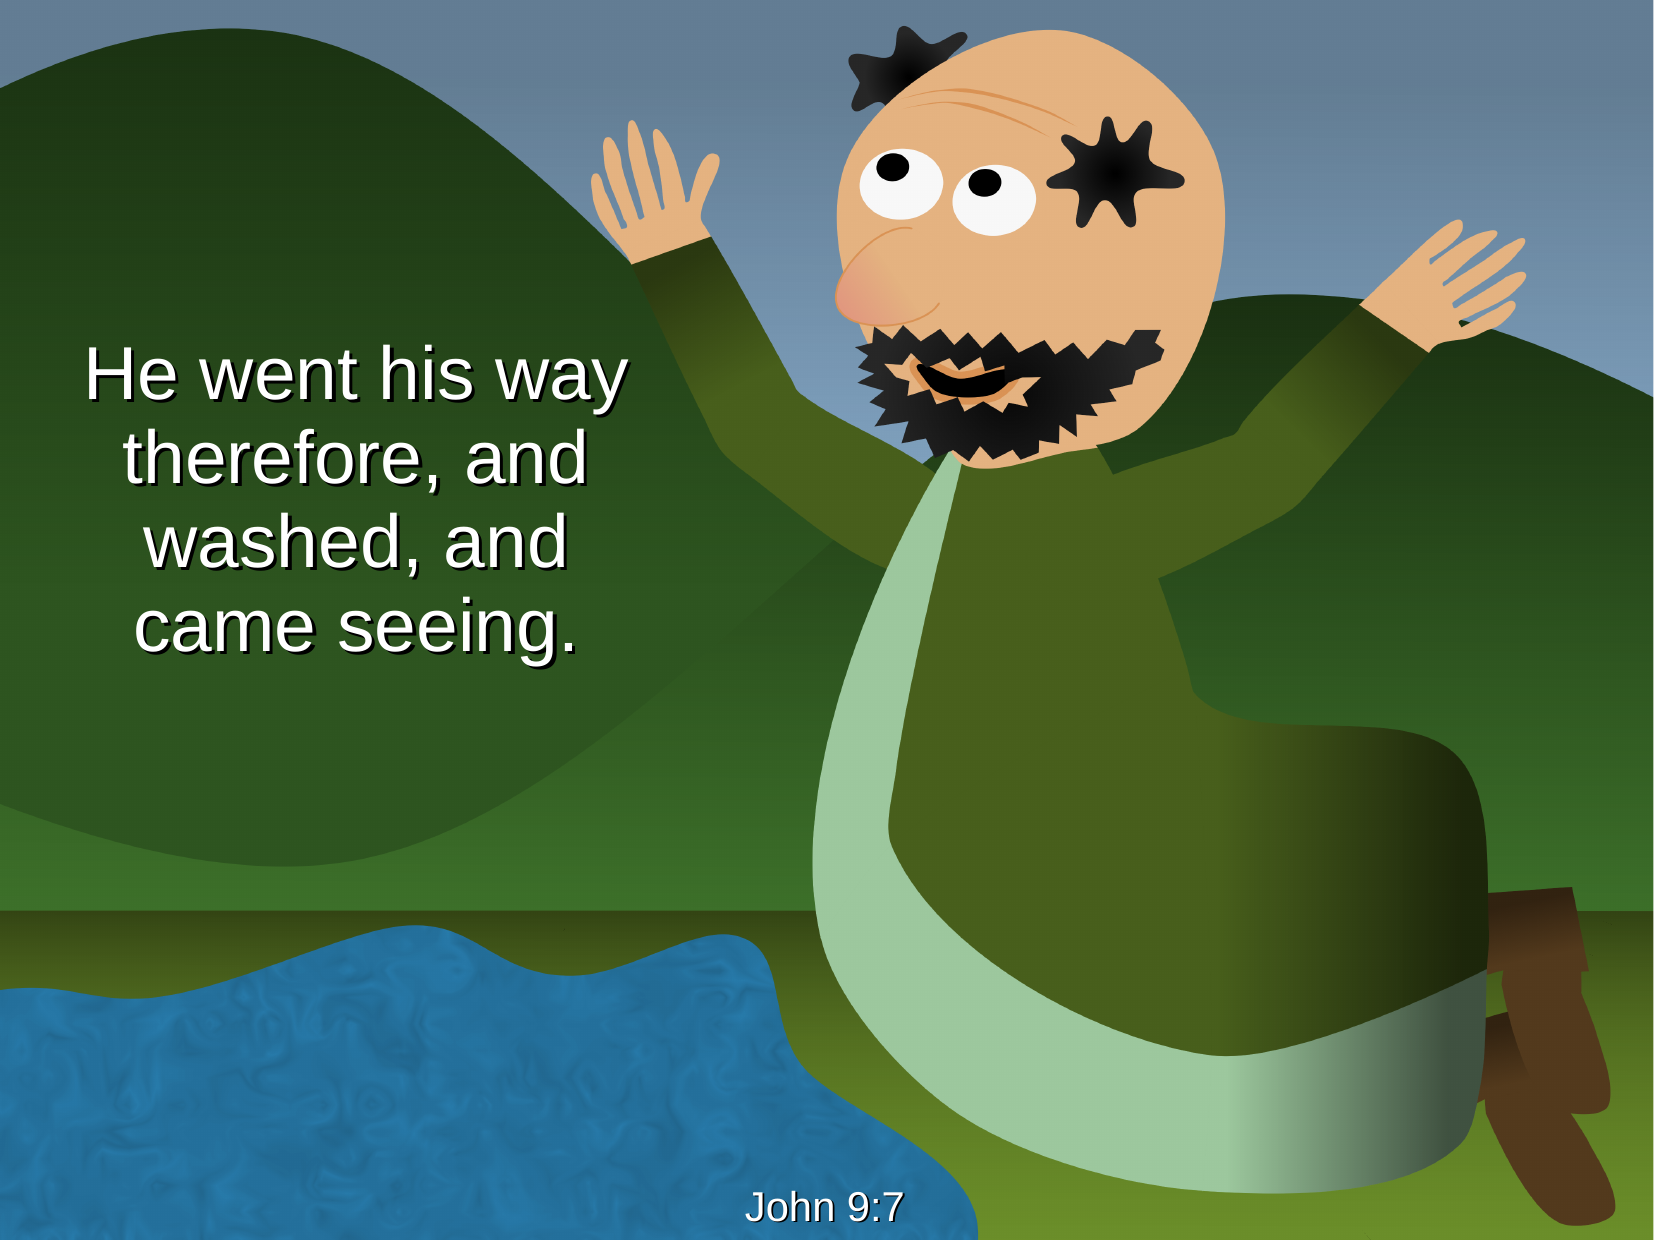

He went his way therefore, and washed, and came seeing.
John 9:7